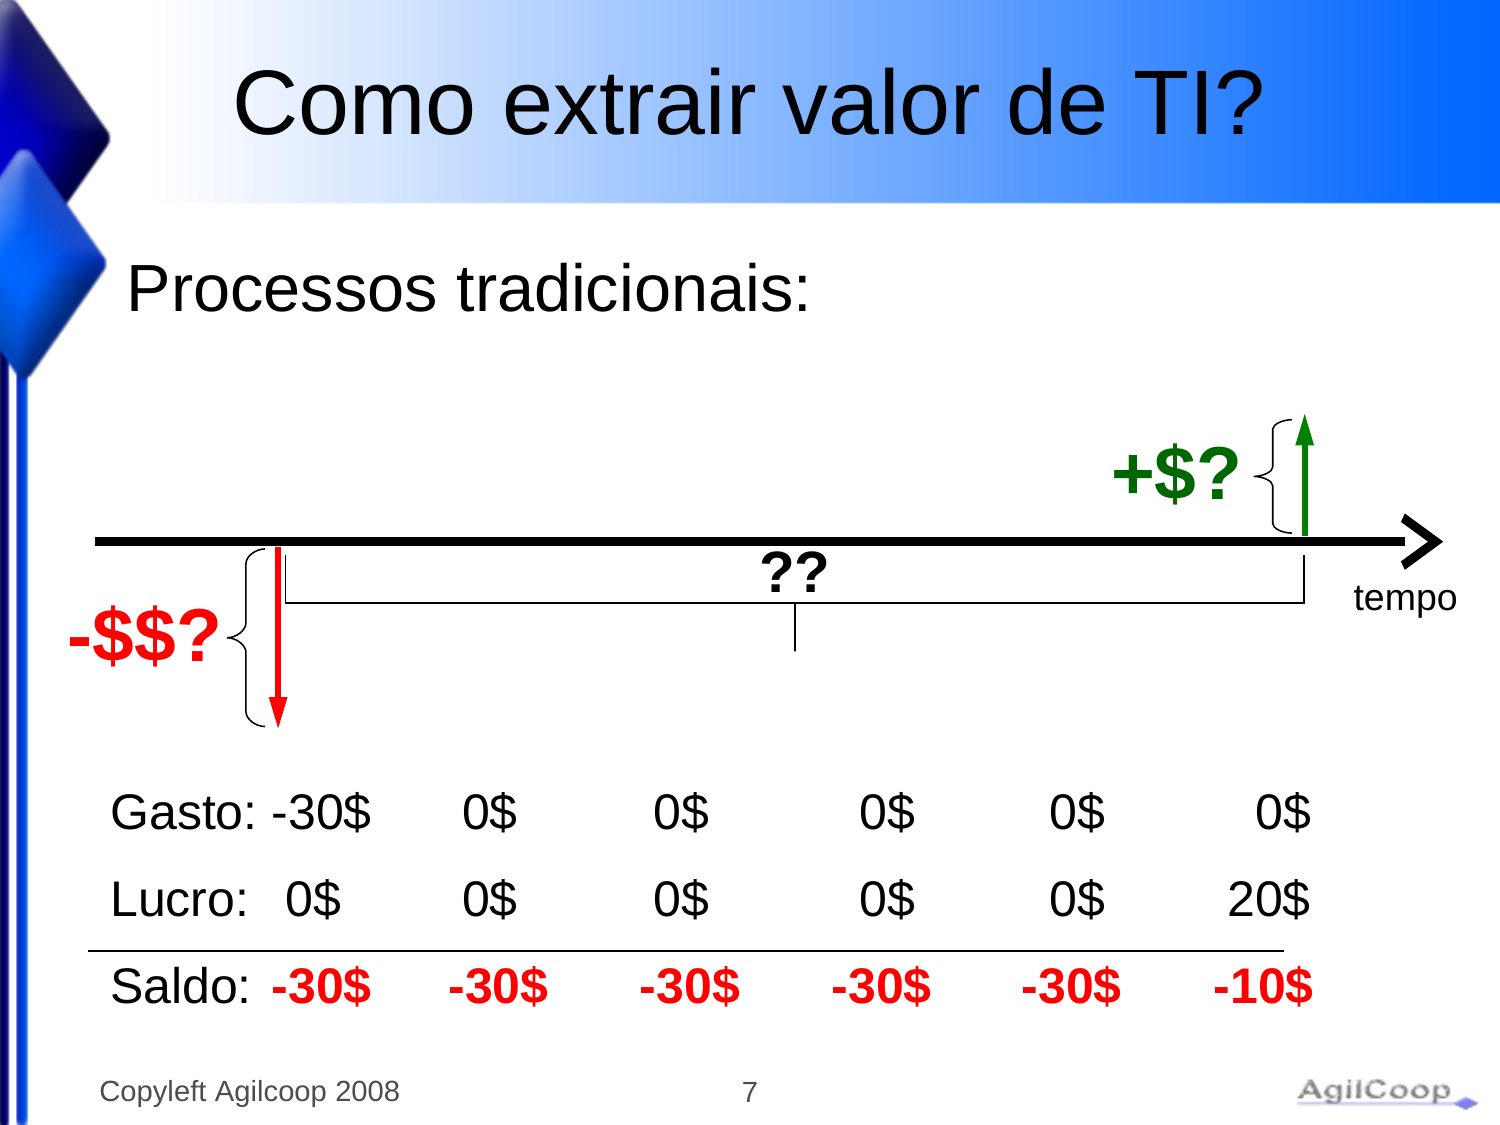

# Como extrair valor de TI?
??
Processos tradicionais:
+$?
tempo
-$$?
Gasto:	-30$	 0$	 0$	 0$	 0$	 0$
Lucro:	 0$	 0$	 0$	 0$	 0$	 20$
Saldo:	-30$	-30$	-30$	-30$	-30$	-10$
7